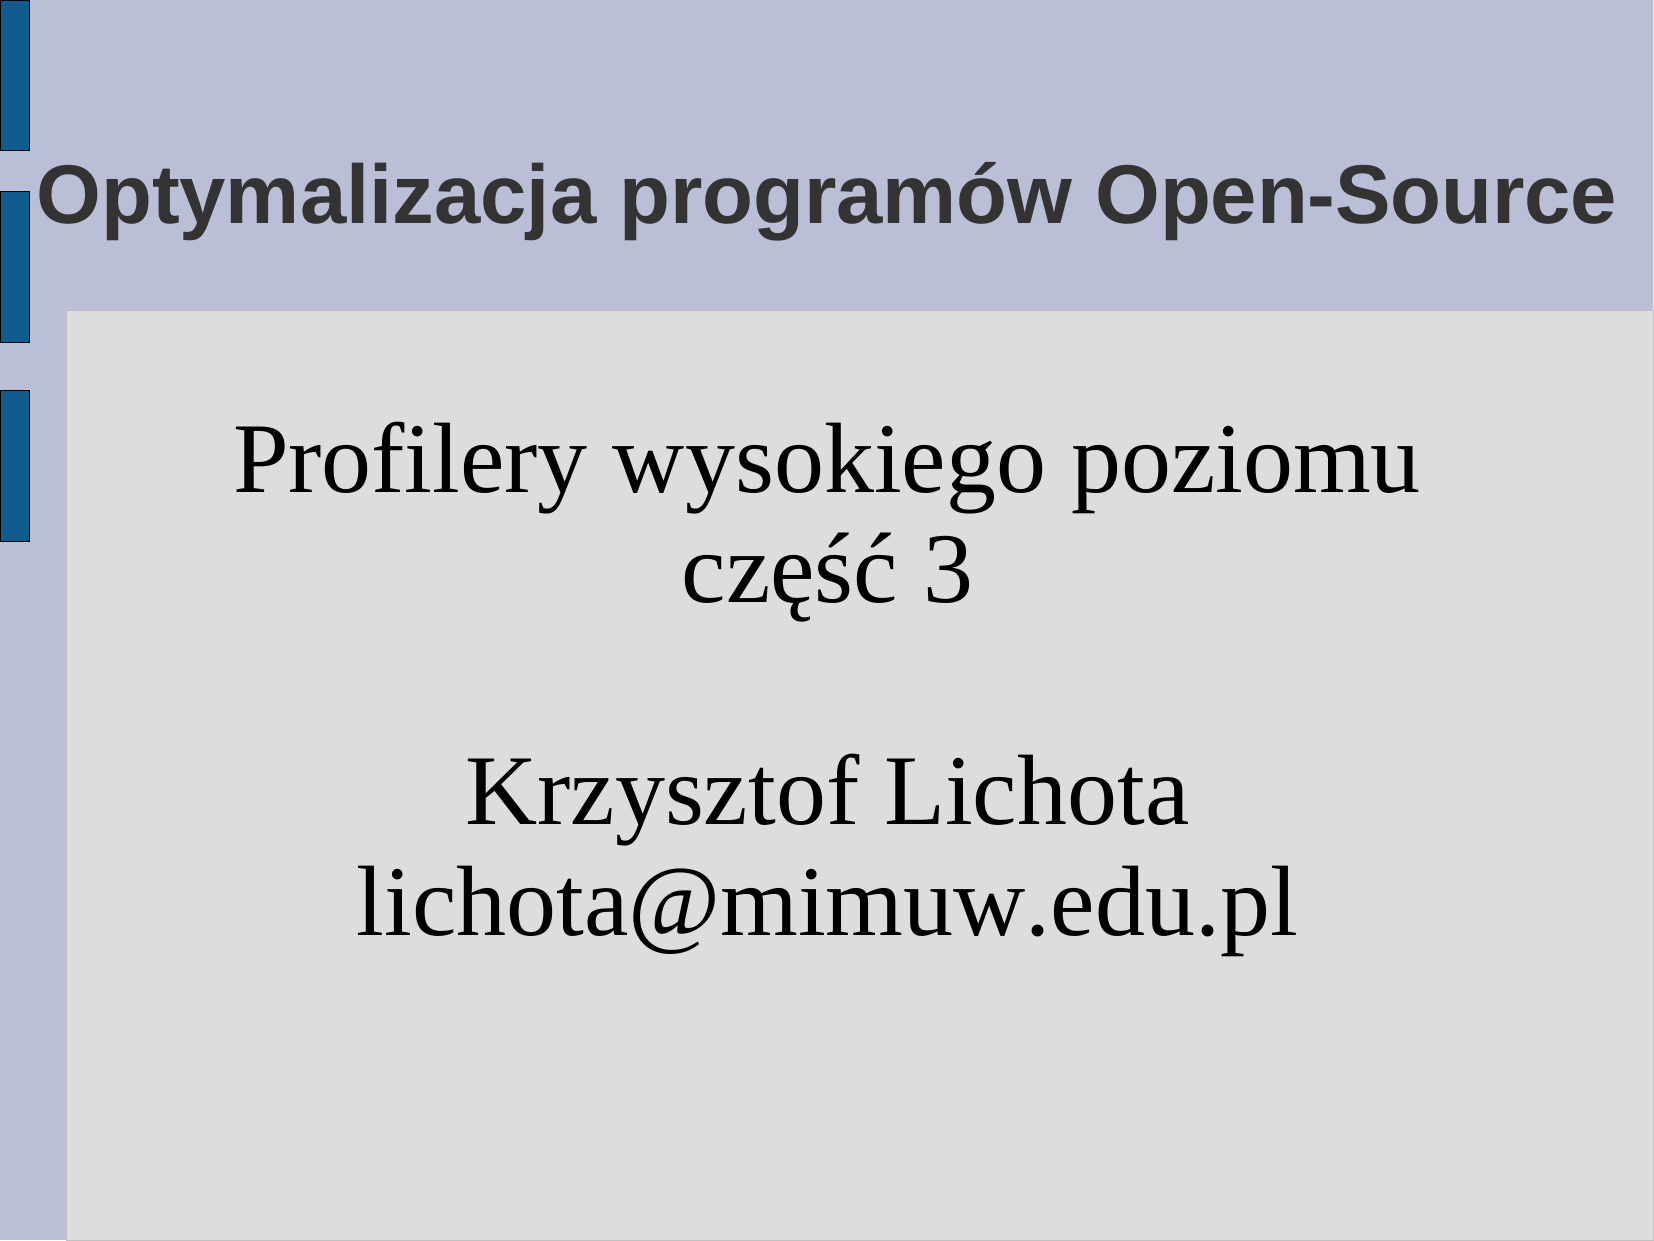

# Optymalizacja programów Open-Source
Profilery wysokiego poziomu
część 3
Krzysztof Lichota
lichota@mimuw.edu.pl